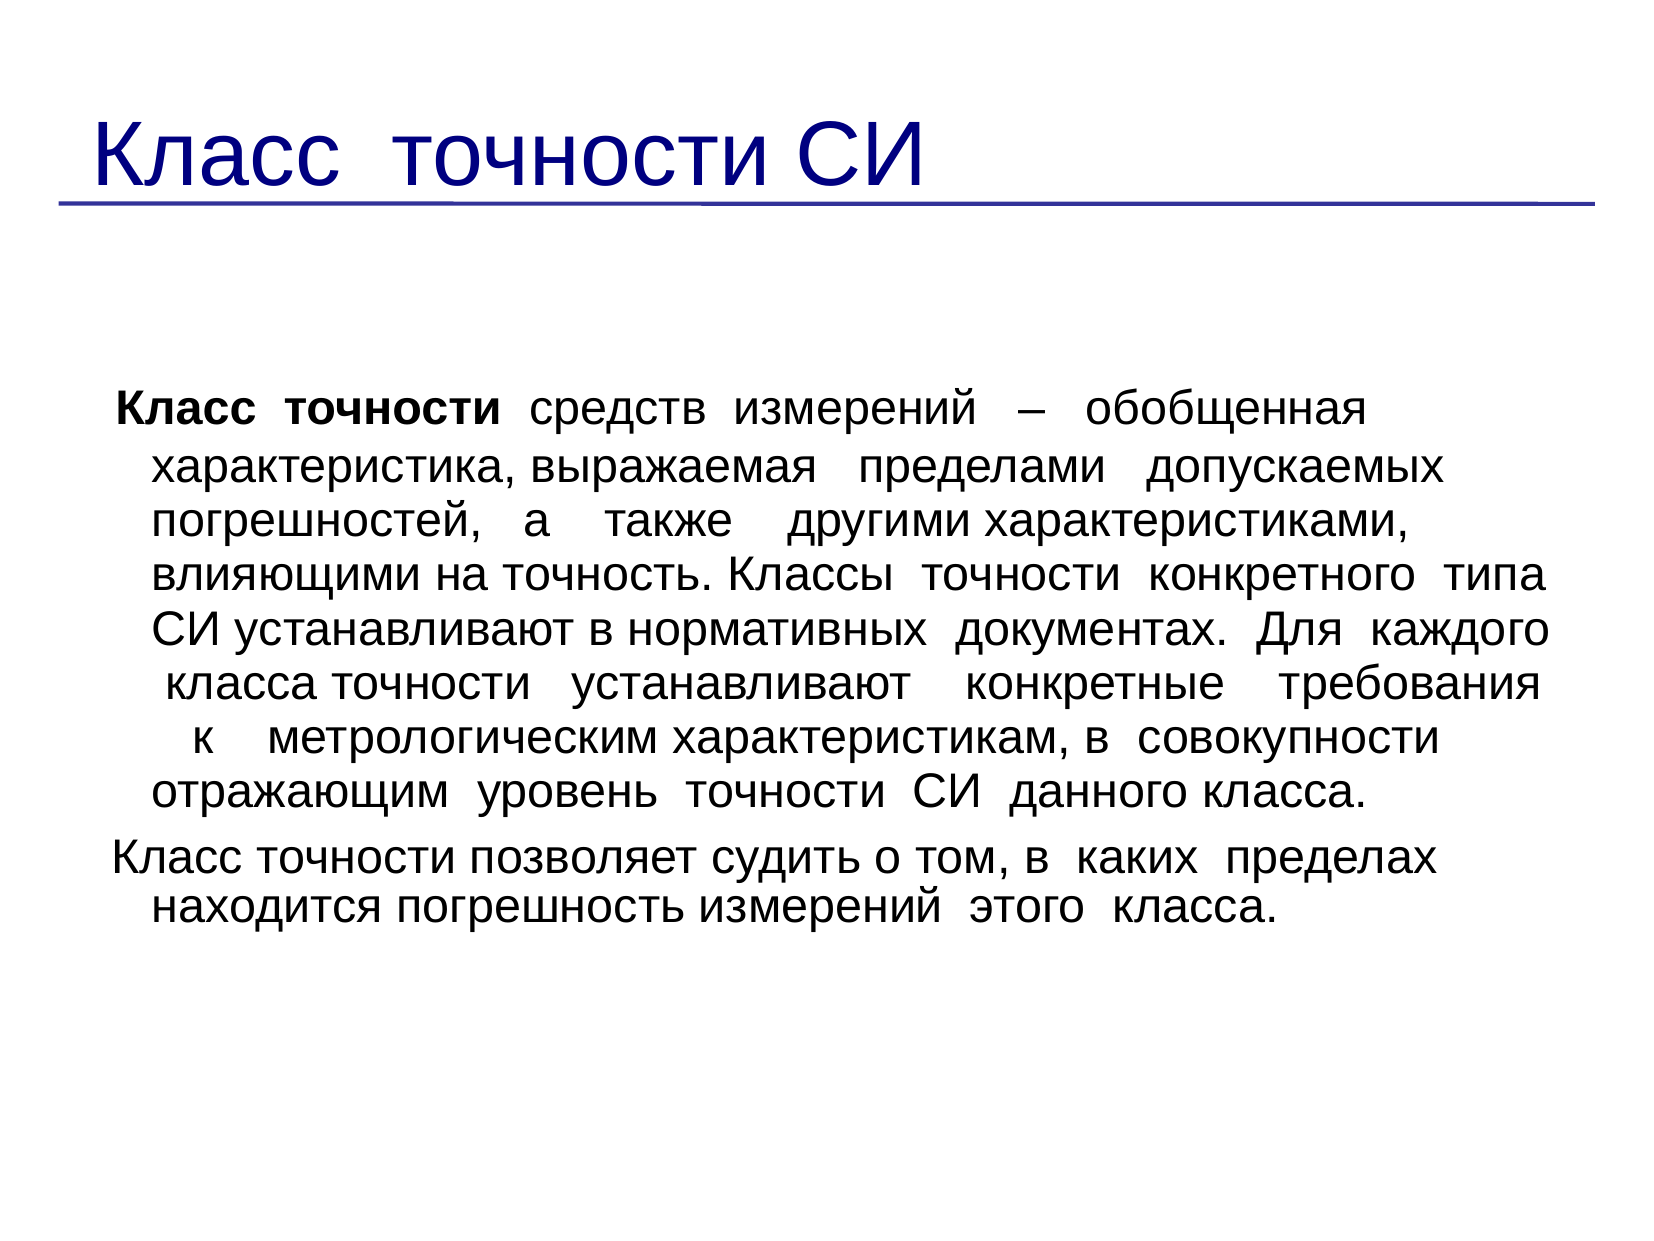

# Класс точности СИ
 Класс точности средств измерений – обобщенная характеристика, выражаемая пределами допускаемых погрешностей, а также другими характеристиками, влияющими на точность. Классы точности конкретного типа СИ устанавливают в нормативных документах. Для каждого класса точности устанавливают конкретные требования к метрологическим характеристикам, в совокупности отражающим уровень точности СИ данного класса.
 Класс точности позволяет судить о том, в каких пределах находится погрешность измерений этого класса.